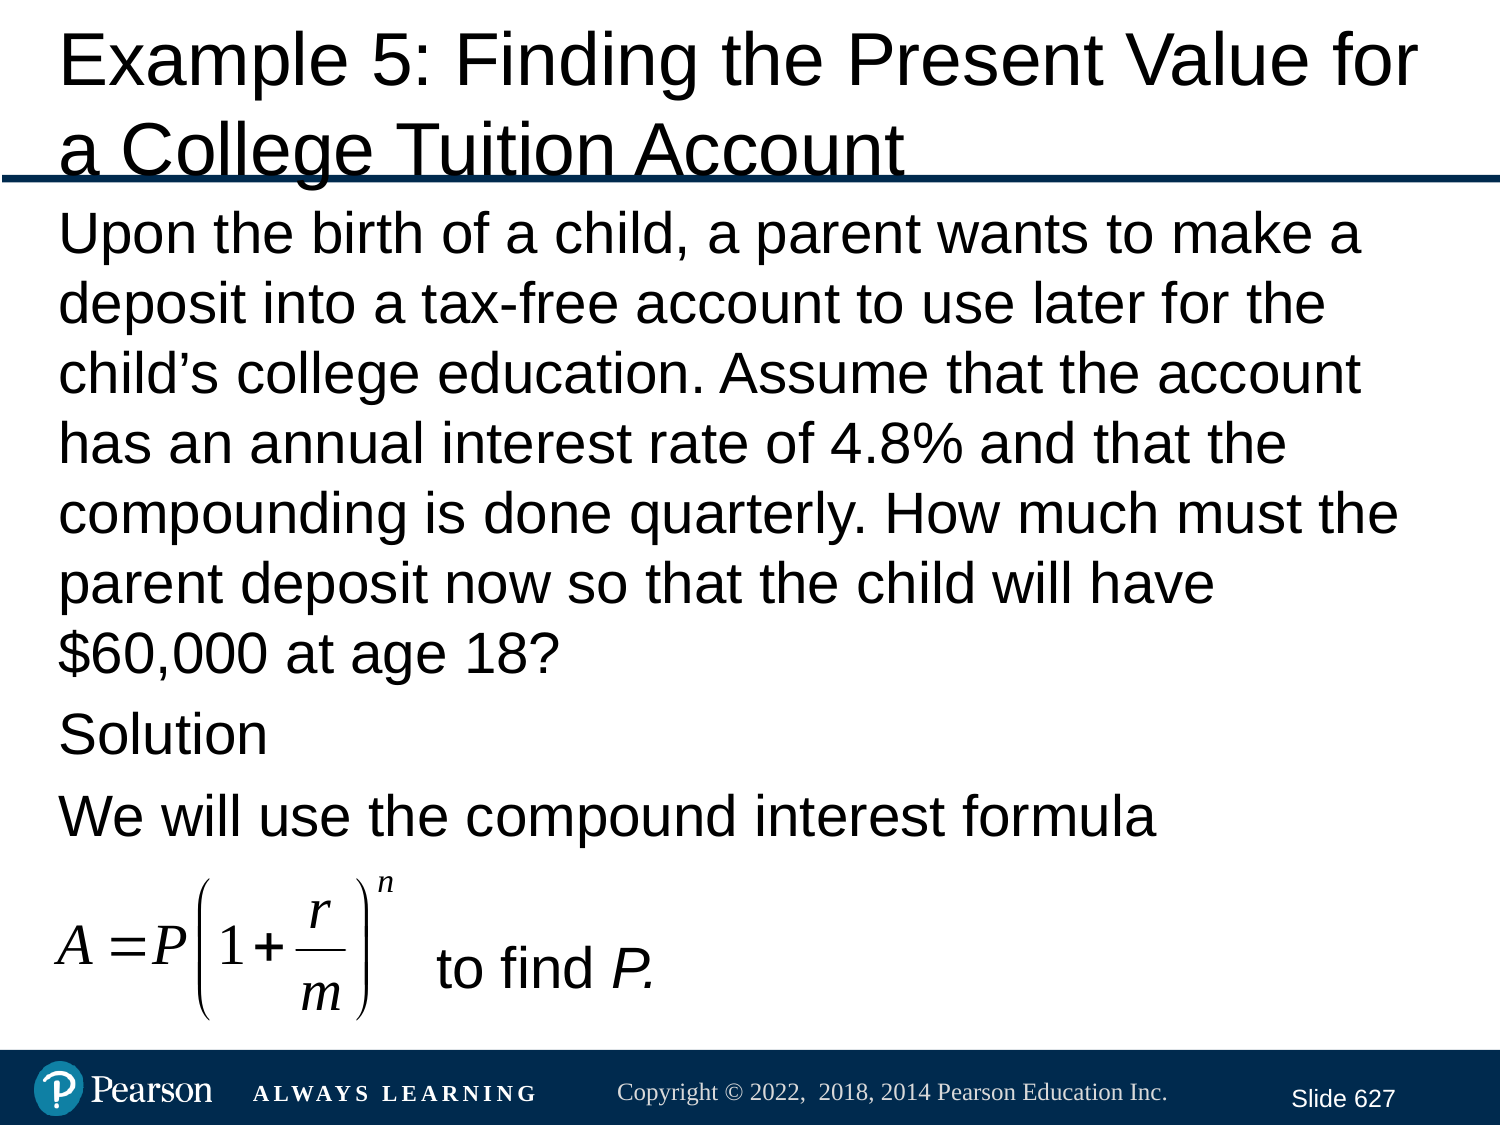

# Example 5: Finding the Present Value for a College Tuition Account
Upon the birth of a child, a parent wants to make a deposit into a tax-free account to use later for the child’s college education. Assume that the account has an annual interest rate of 4.8% and that the compounding is done quarterly. How much must the parent deposit now so that the child will have $60,000 at age 18?
Solution
We will use the compound interest formula
		 to find P.